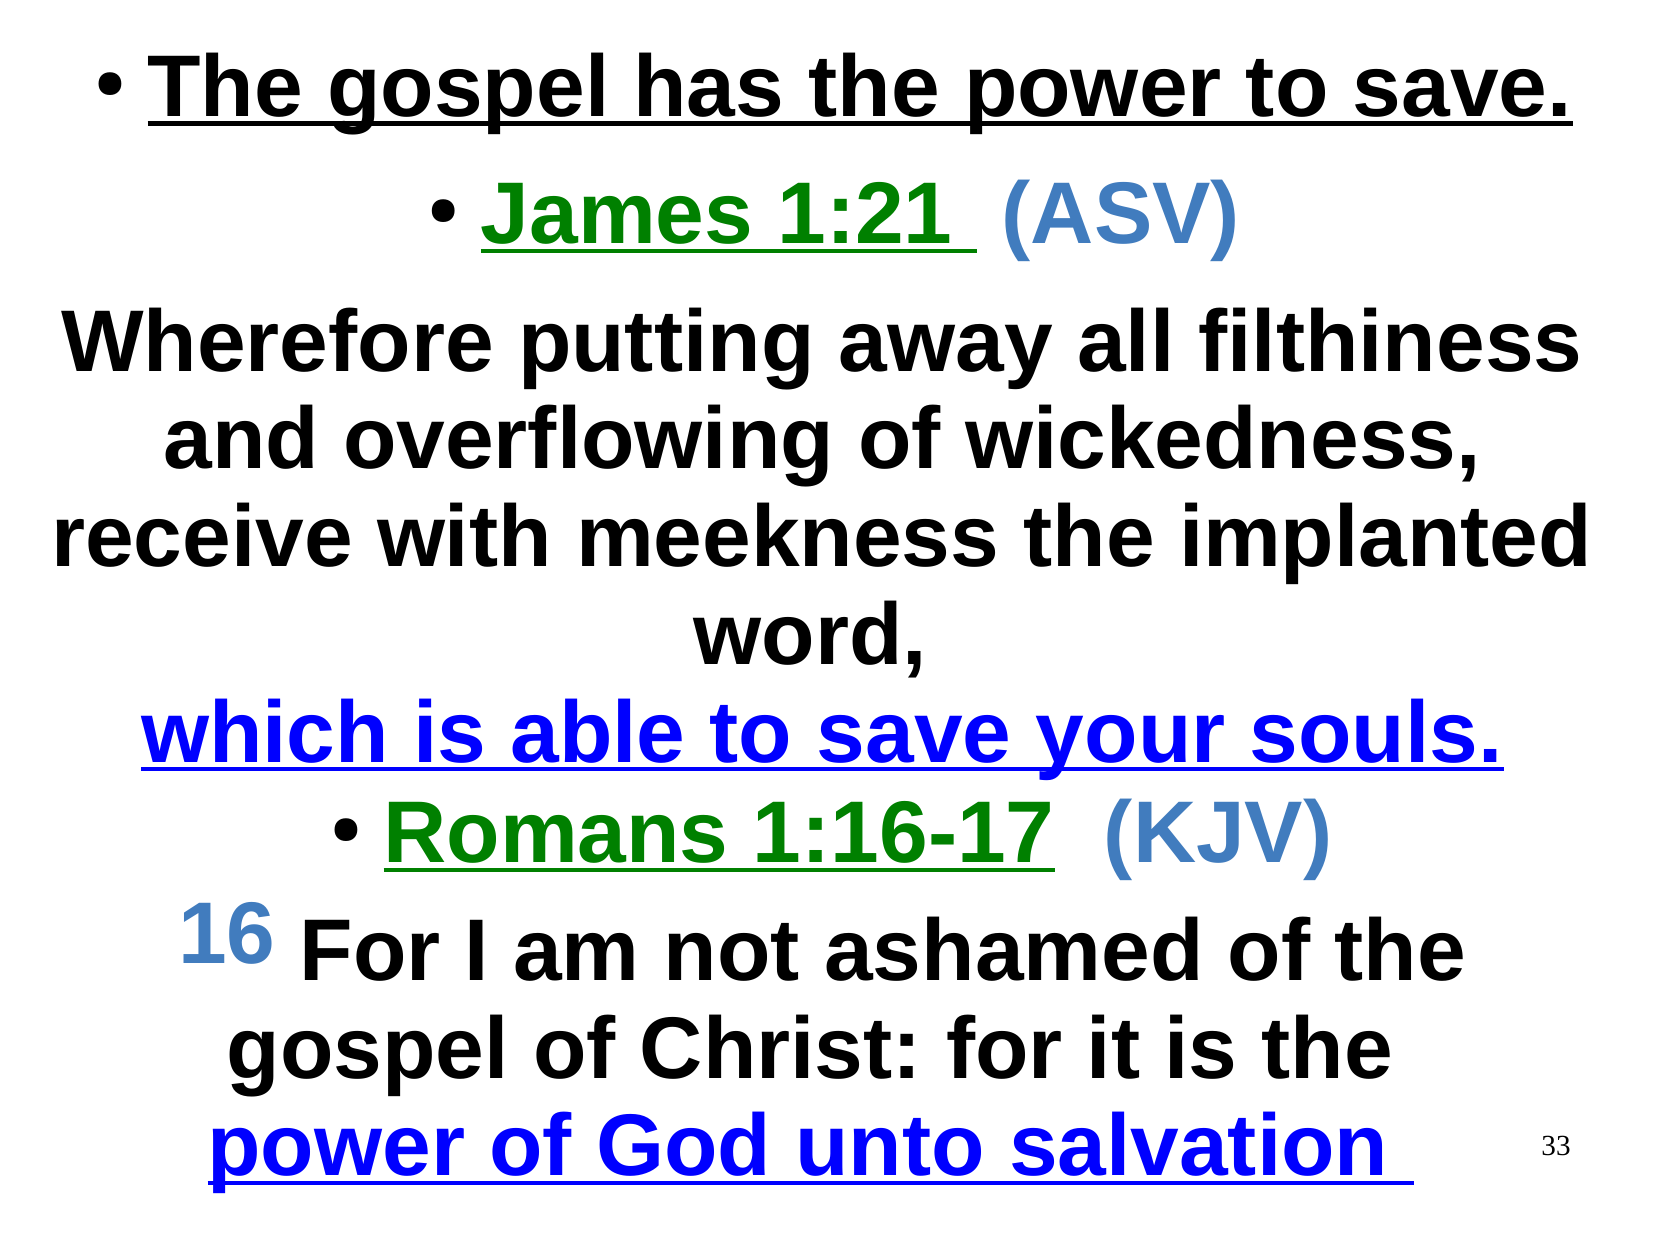

# The gospel has the power to save.
James 1:21 (ASV)
Wherefore putting away all filthiness and overflowing of wickedness, receive with meekness the implanted word,
which is able to save your souls.
Romans 1:16-17 (KJV)
16 For I am not ashamed of the gospel of Christ: for it is the
power of God unto salvation
33